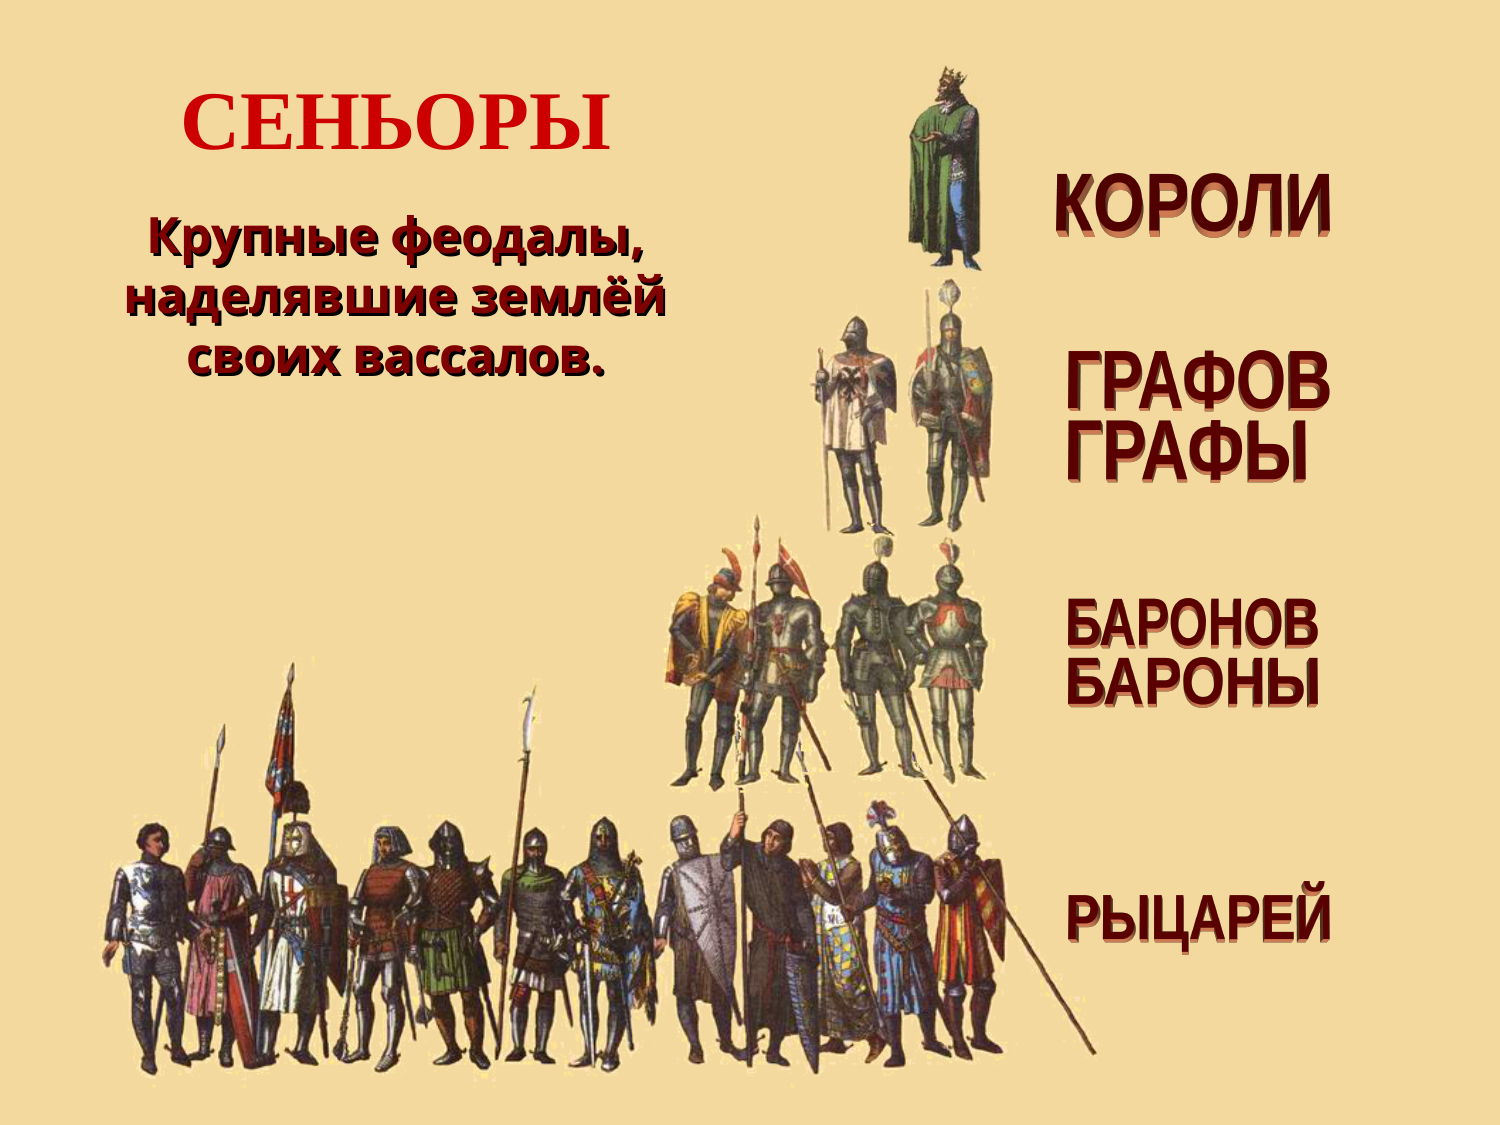

# СЕНЬОРЫ
КОРОЛИ
Крупные феодалы, наделявшие землёй своих вассалов.
ГРАФОВ
ГРАФЫ
БАРОНОВ
БАРОНЫ
РЫЦАРЕЙ